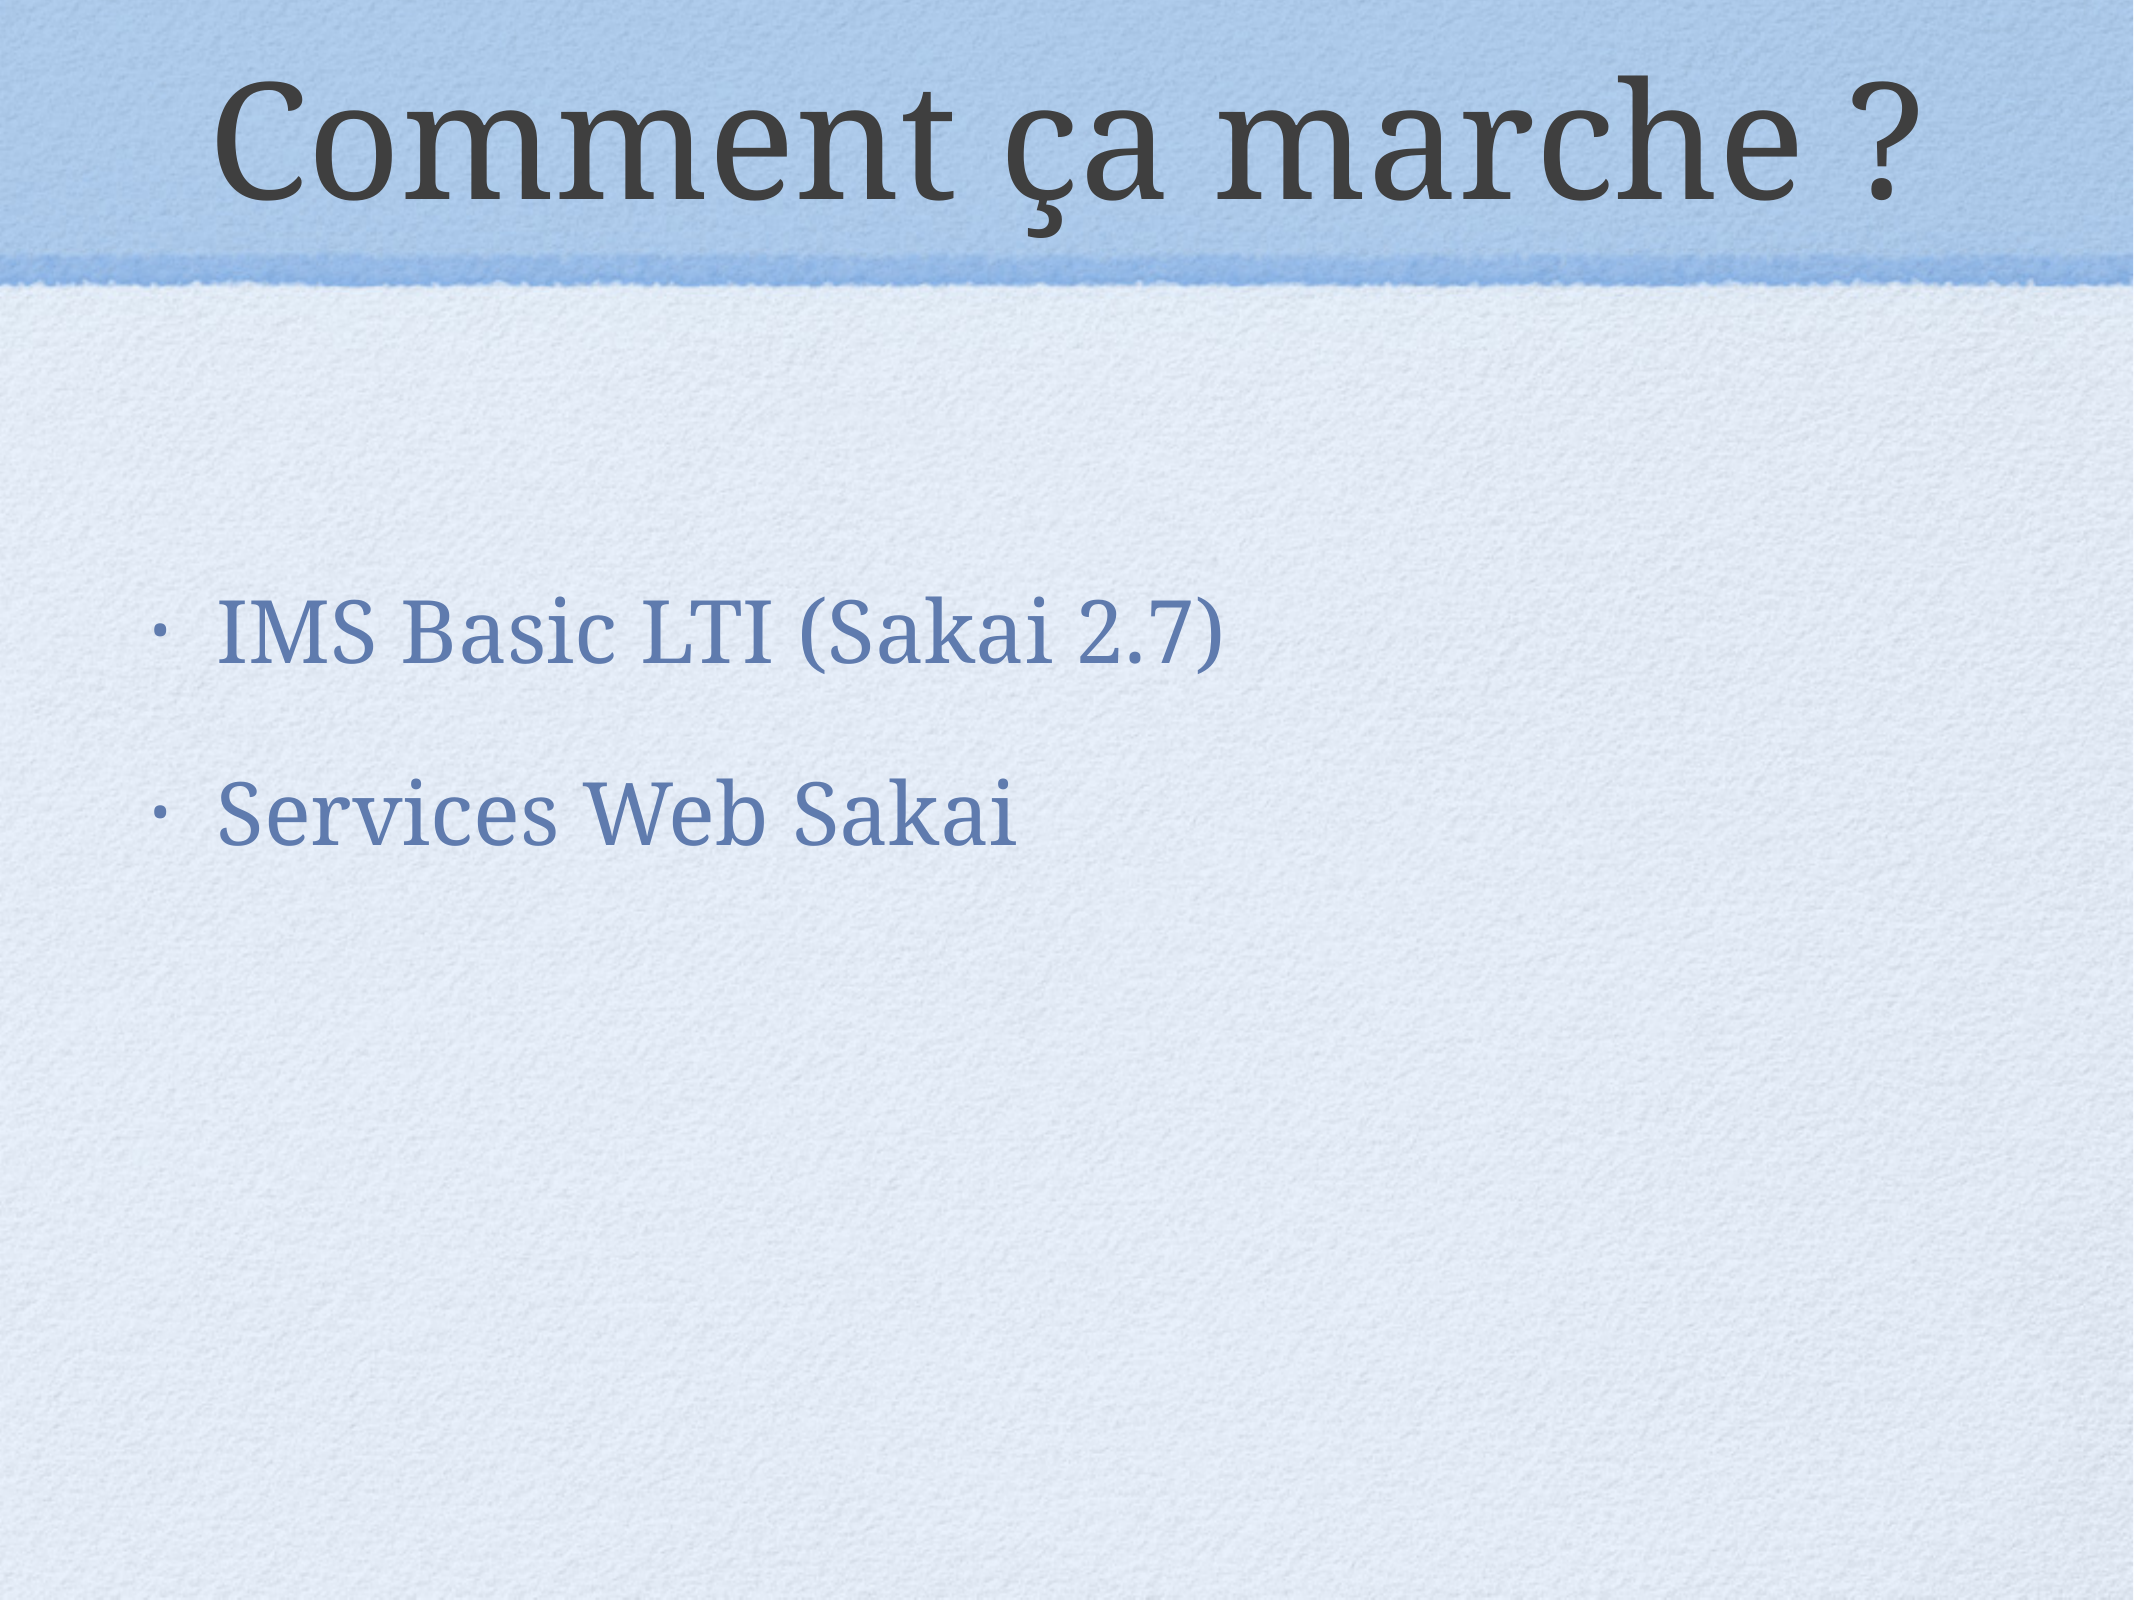

# Comment ça marche ?
IMS Basic LTI (Sakai 2.7)
Services Web Sakai